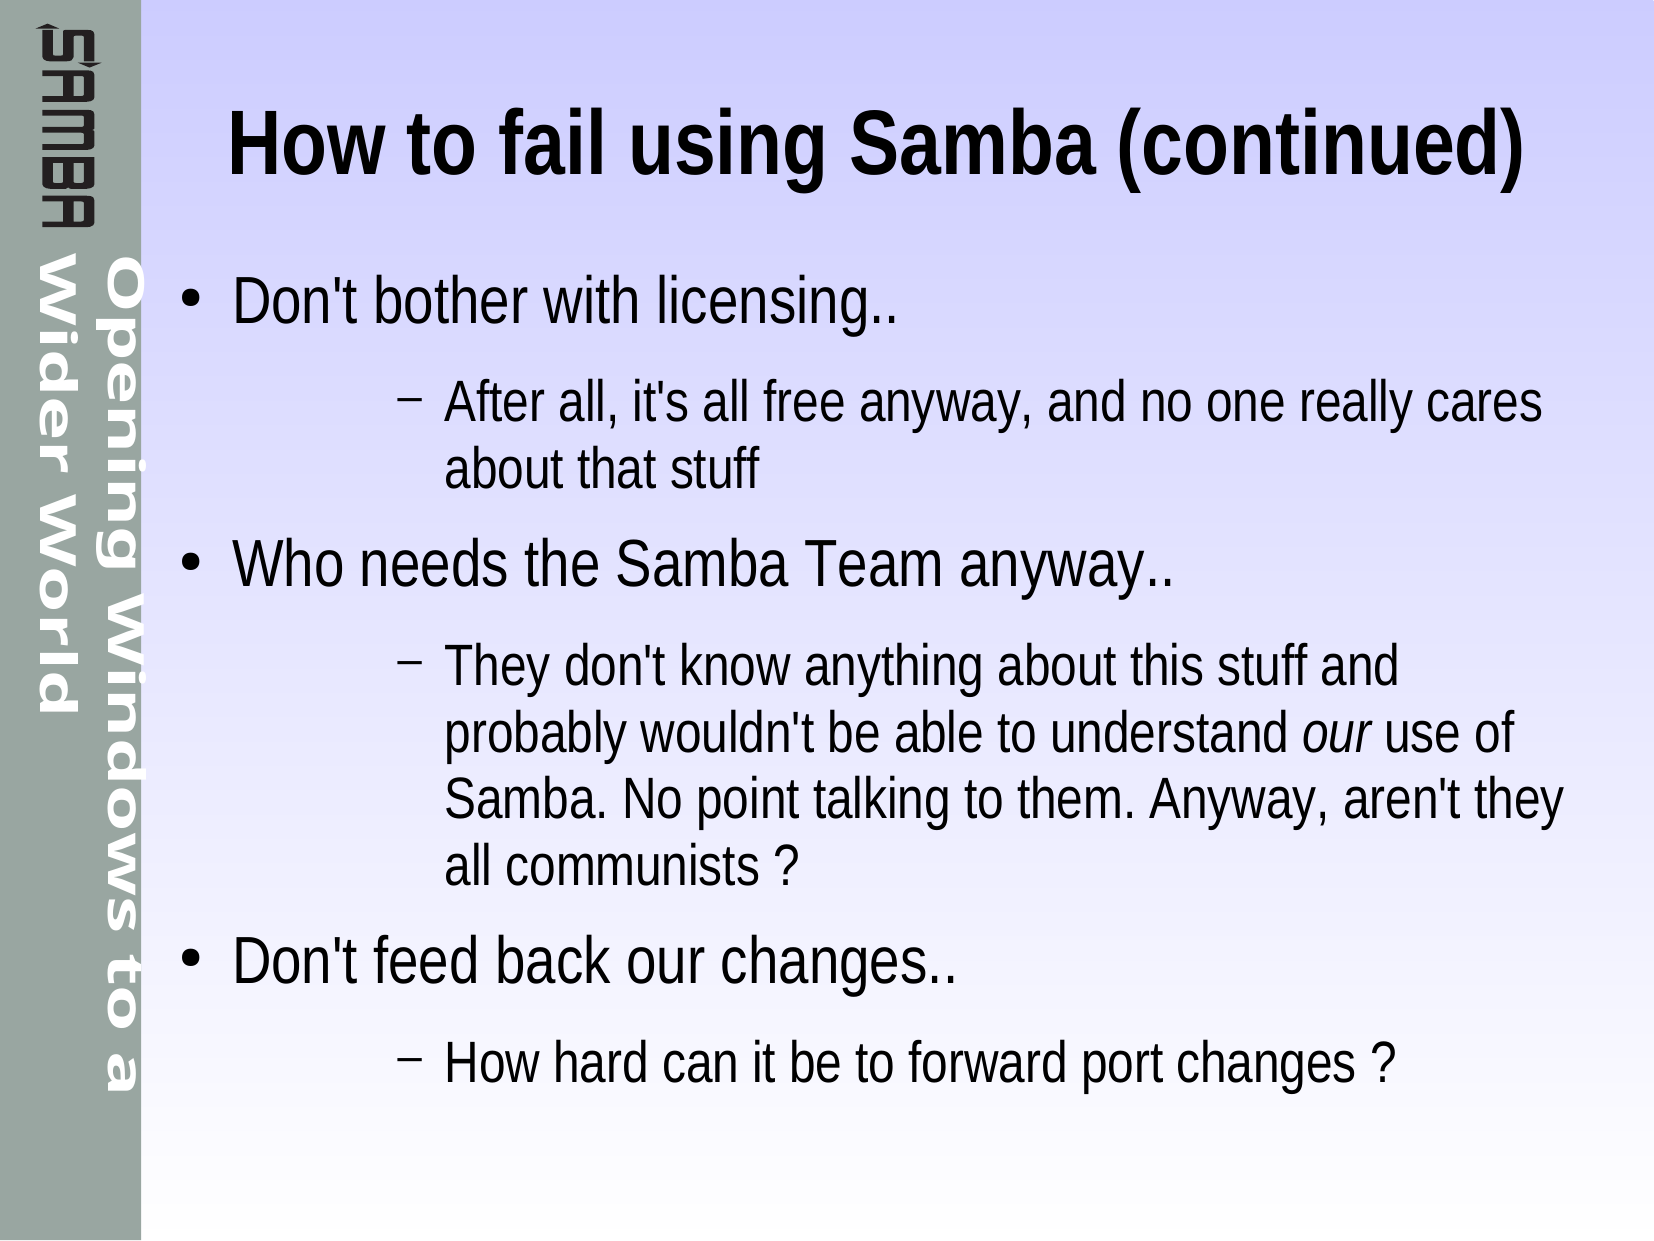

# How to fail using Samba (continued)
Don't bother with licensing..
After all, it's all free anyway, and no one really cares about that stuff
Who needs the Samba Team anyway..
They don't know anything about this stuff and probably wouldn't be able to understand our use of Samba. No point talking to them. Anyway, aren't they all communists ?
Don't feed back our changes..
How hard can it be to forward port changes ?